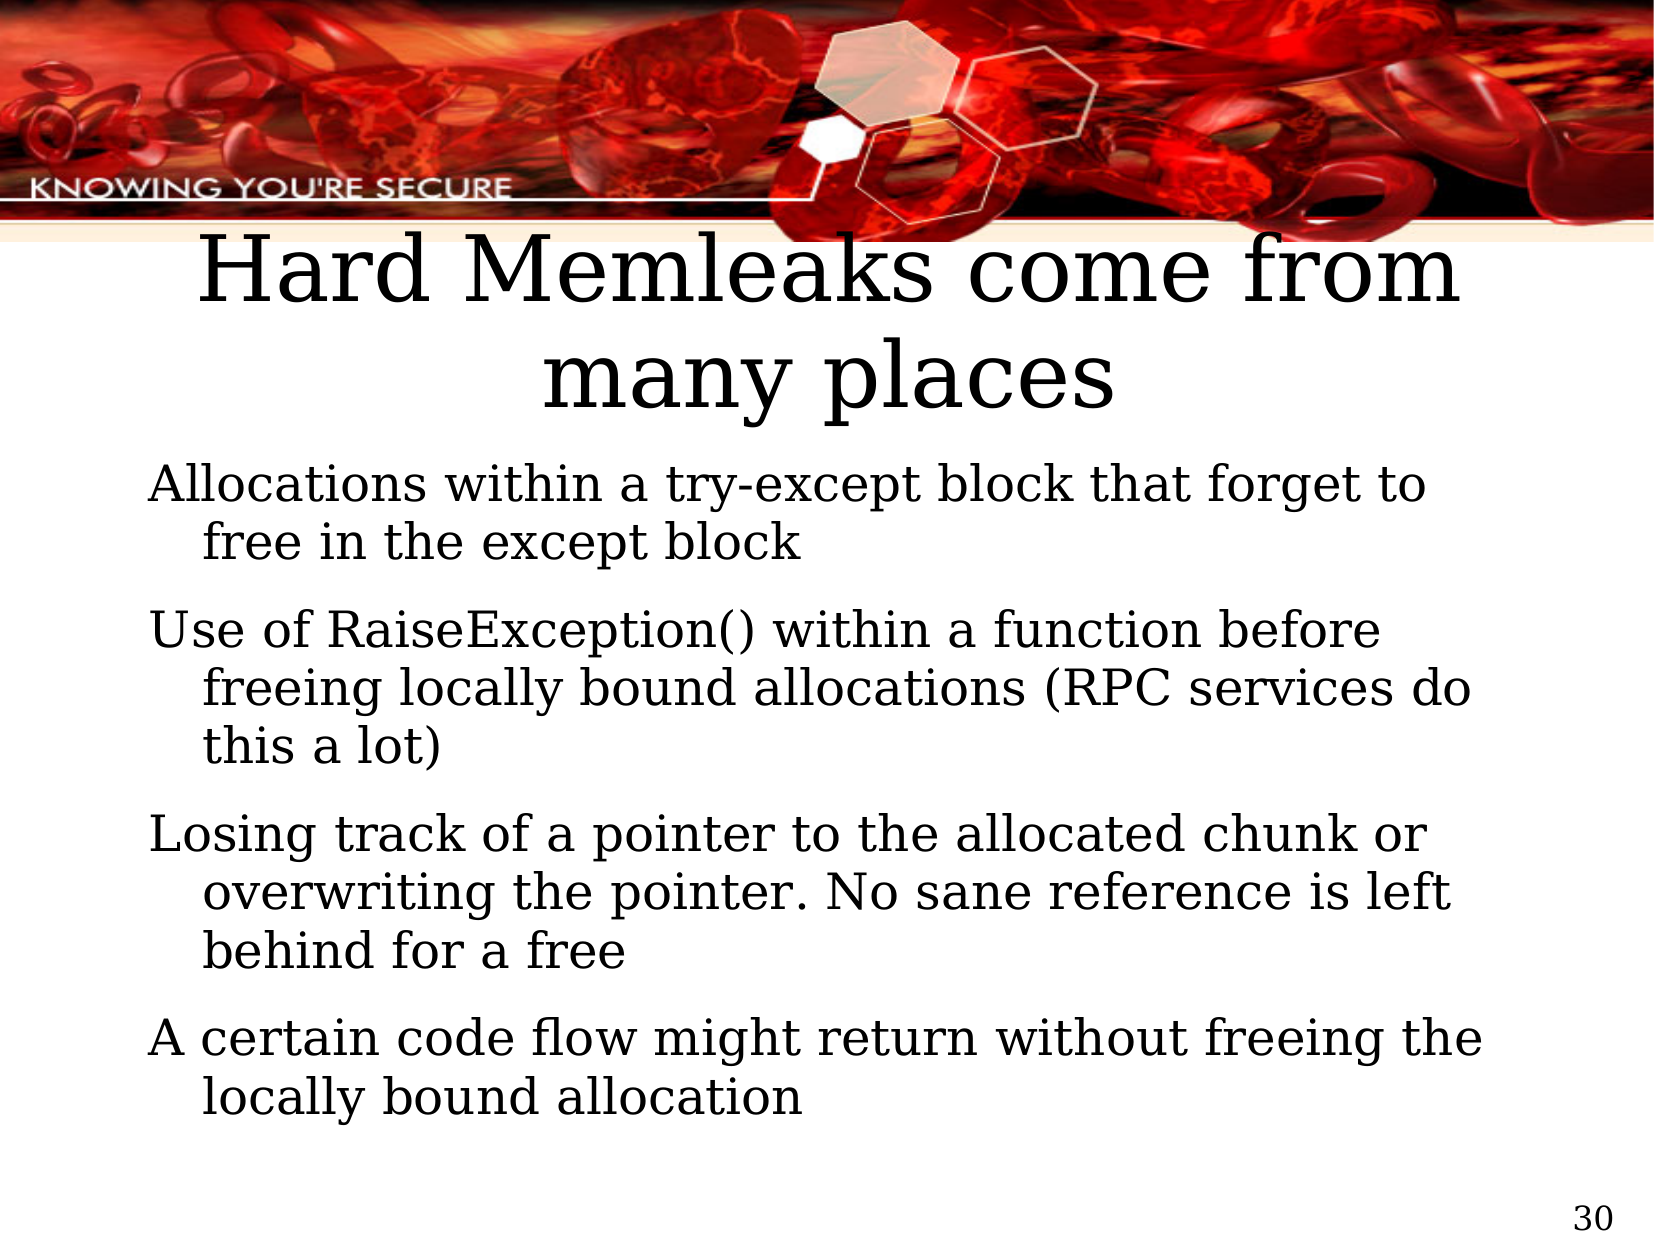

# Hard Memleaks come from many places
Allocations within a try-except block that forget to free in the except block
Use of RaiseException() within a function before freeing locally bound allocations (RPC services do this a lot)
Losing track of a pointer to the allocated chunk or overwriting the pointer. No sane reference is left behind for a free
A certain code flow might return without freeing the locally bound allocation